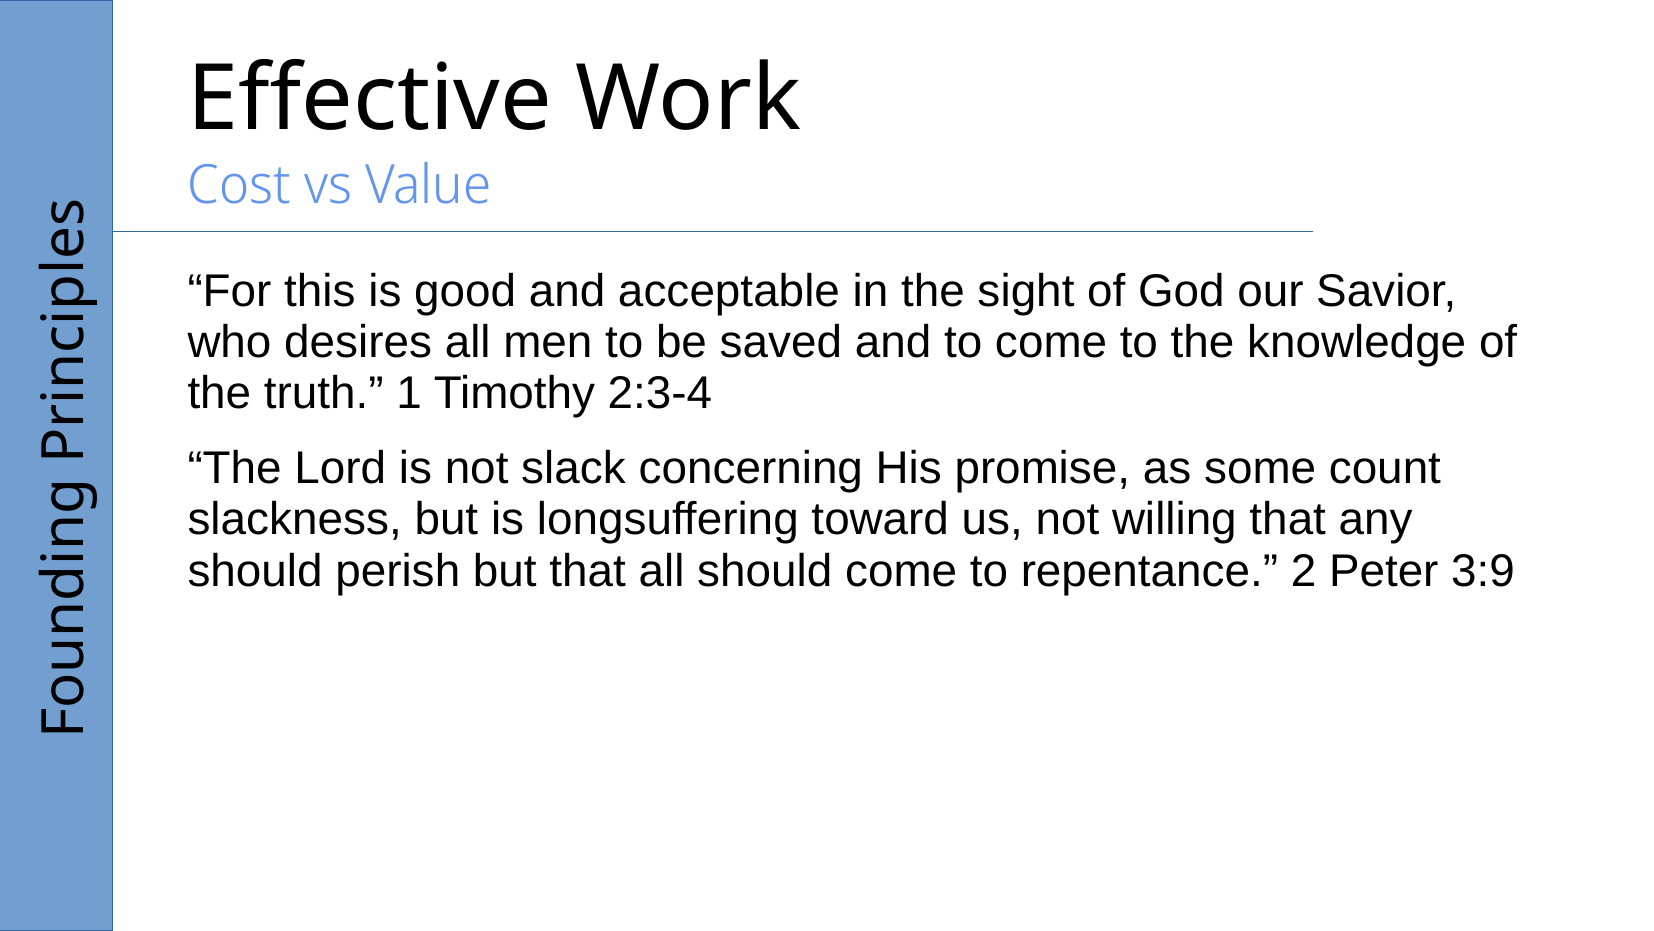

Effective Work
Cost vs Value
# “For this is good and acceptable in the sight of God our Savior, who desires all men to be saved and to come to the knowledge of the truth.” 1 Timothy 2:3-4
“The Lord is not slack concerning His promise, as some count slackness, but is longsuffering toward us, not willing that any should perish but that all should come to repentance.” 2 Peter 3:9
Founding Principles